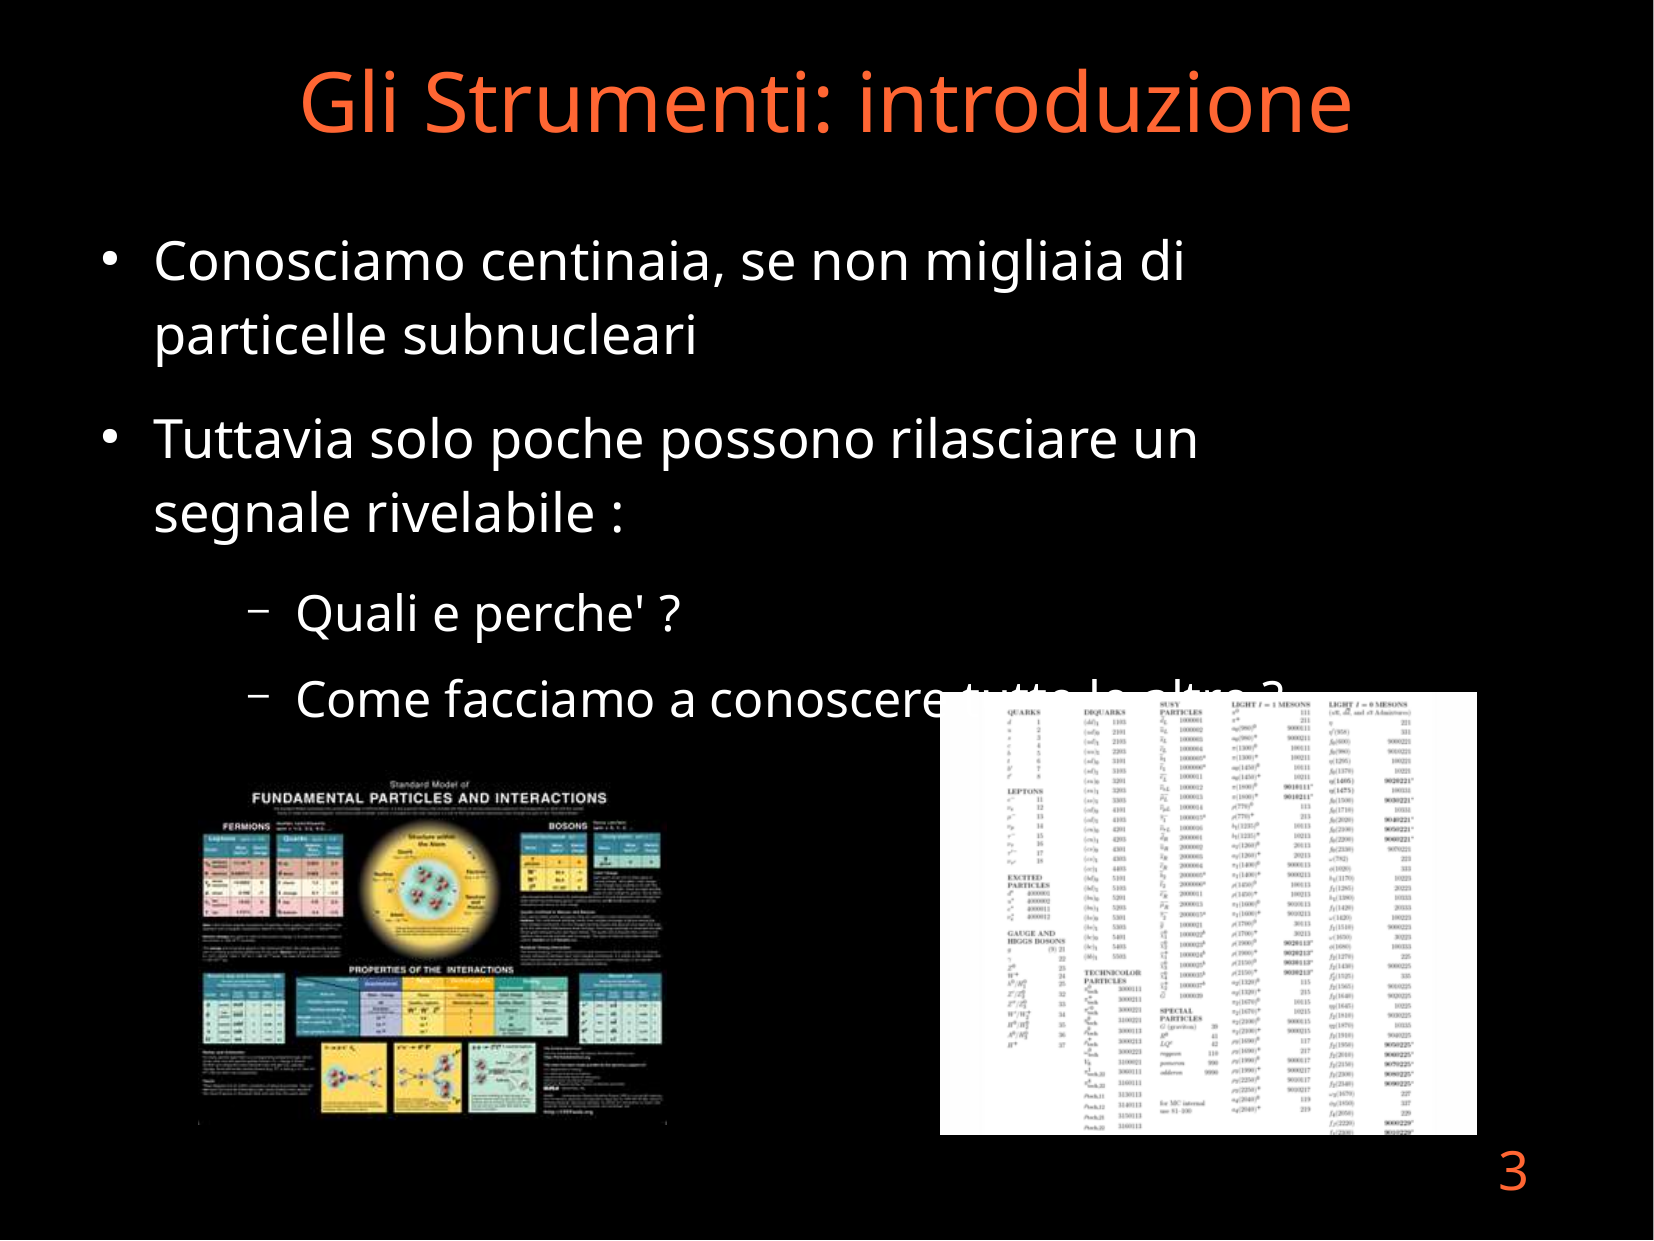

# Gli Strumenti: introduzione
Conosciamo centinaia, se non migliaia di particelle subnucleari
Tuttavia solo poche possono rilasciare un segnale rivelabile :
Quali e perche' ?
Come facciamo a conoscere tutte le altre ?